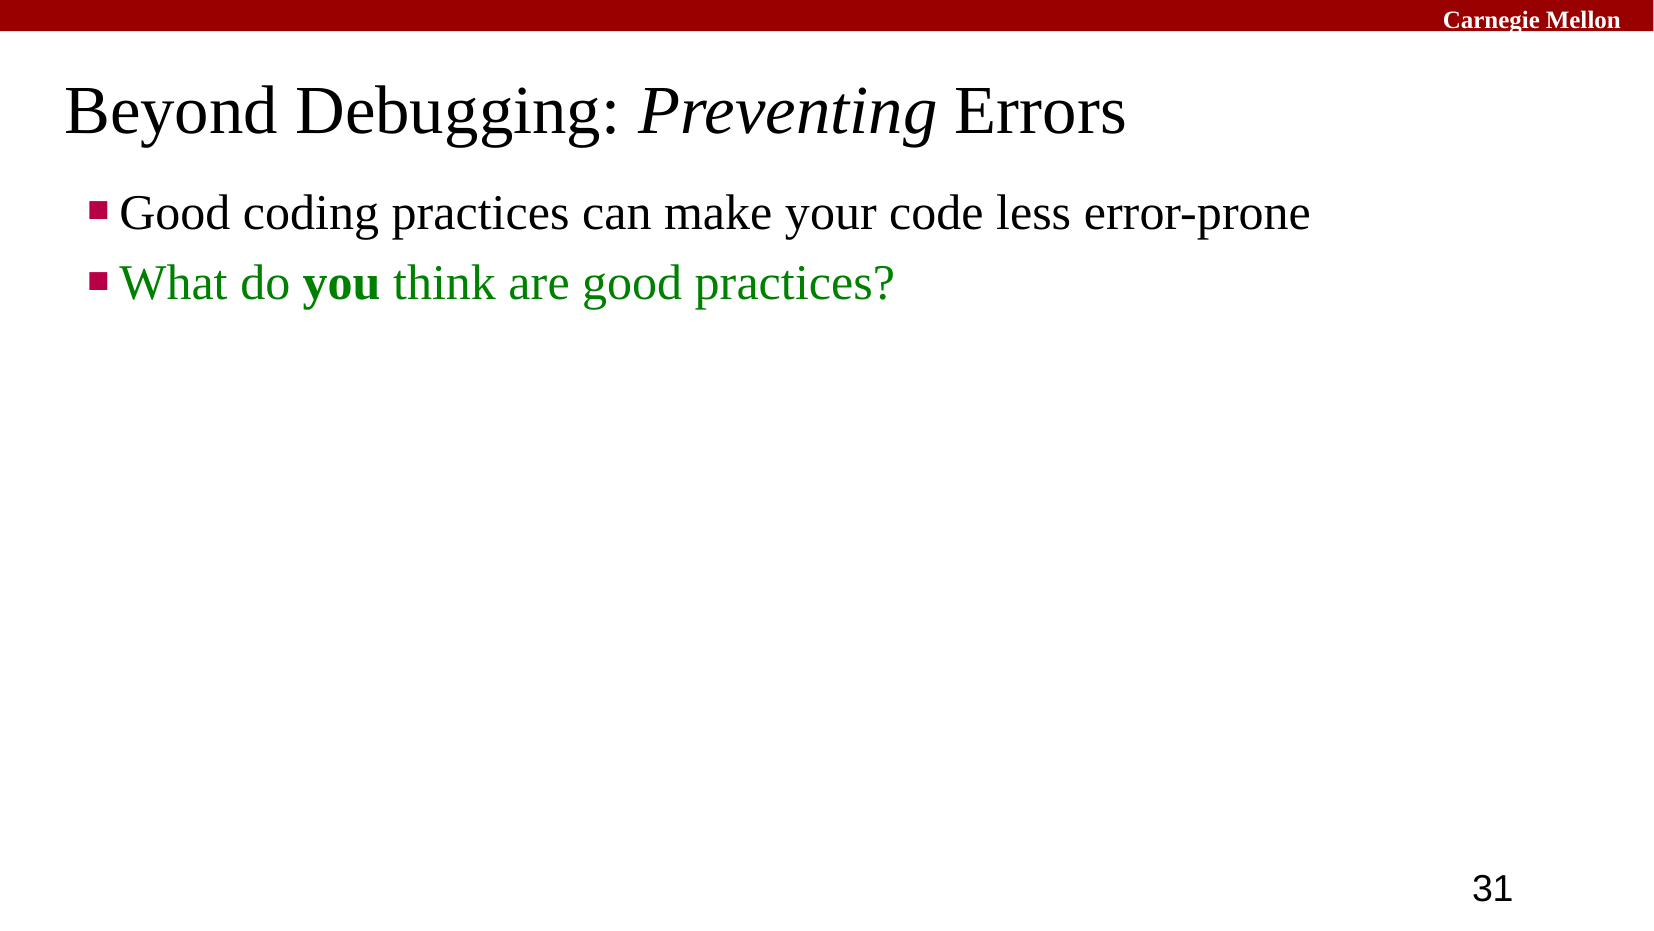

# Beyond Debugging: Preventing Errors
Good coding practices can make your code less error-prone
What do you think are good practices?